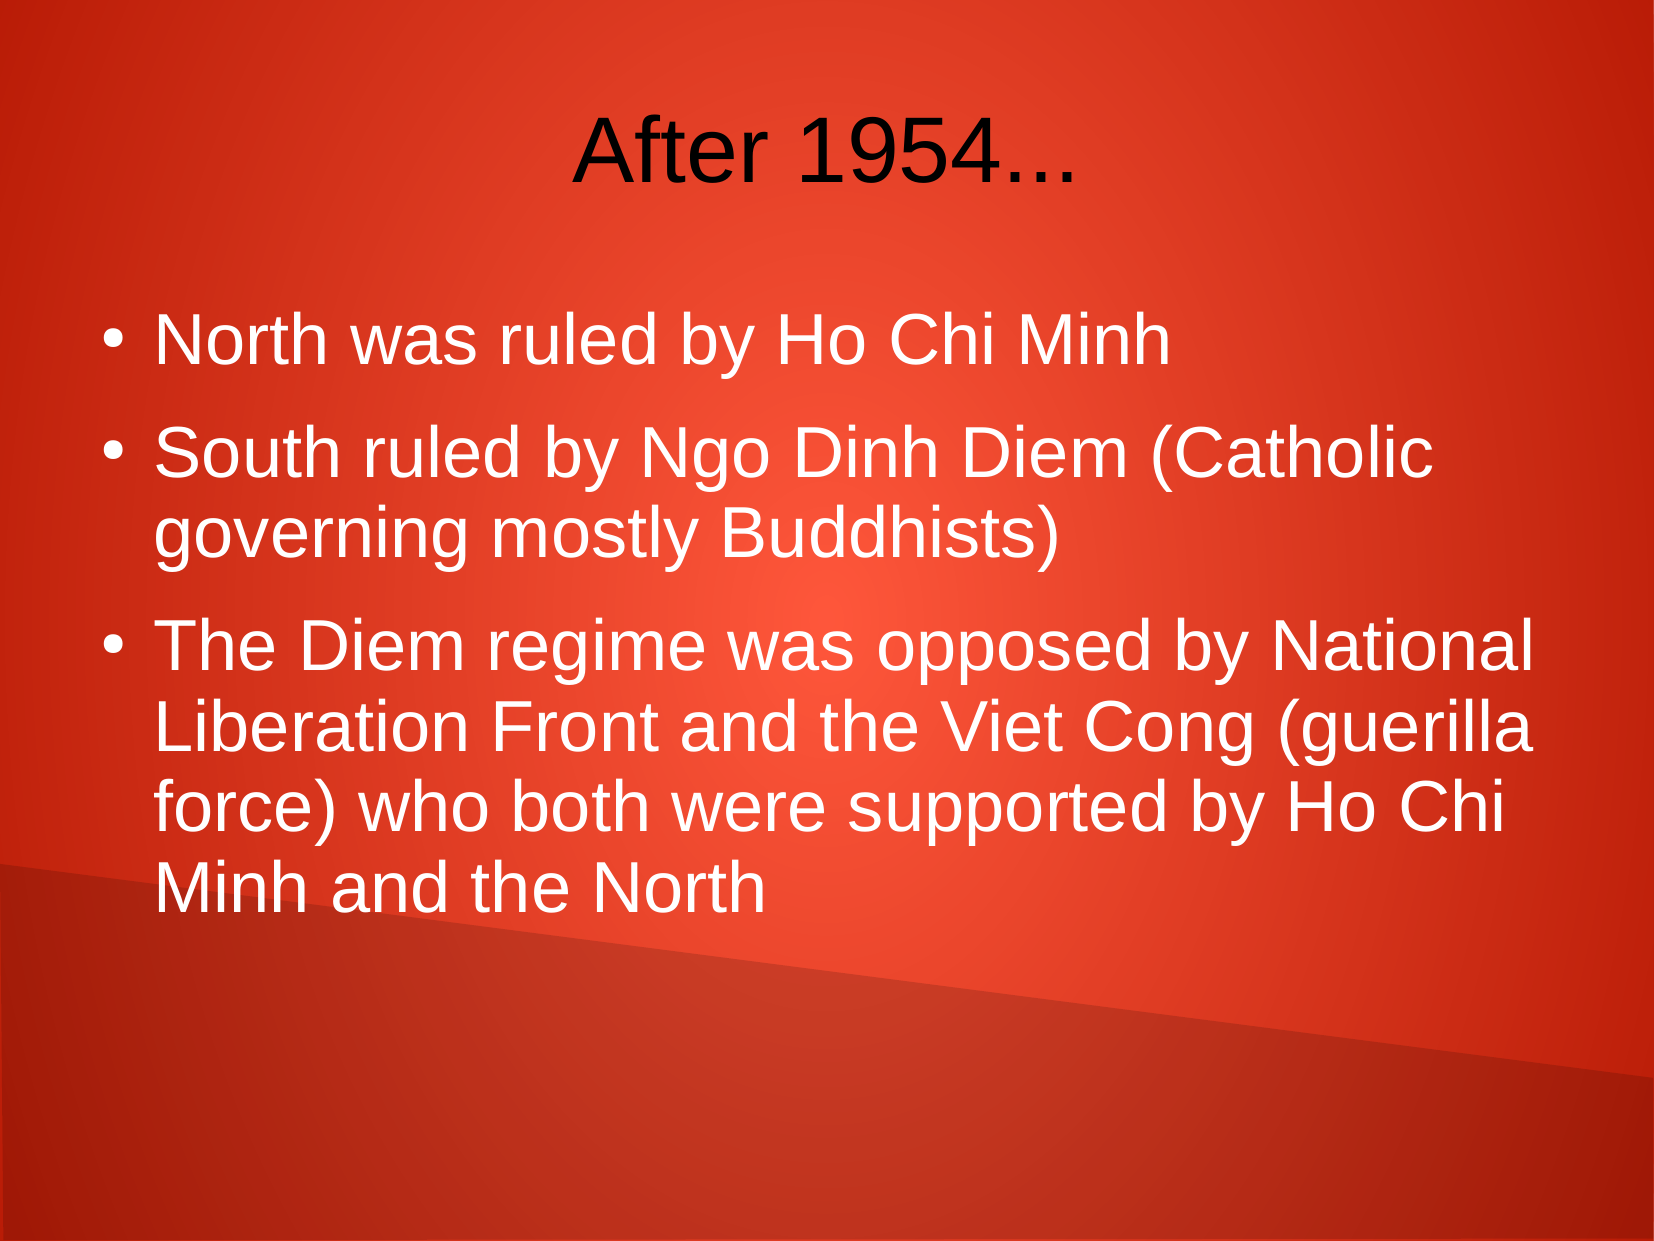

# After 1954...
North was ruled by Ho Chi Minh
South ruled by Ngo Dinh Diem (Catholic governing mostly Buddhists)
The Diem regime was opposed by National Liberation Front and the Viet Cong (guerilla force) who both were supported by Ho Chi Minh and the North